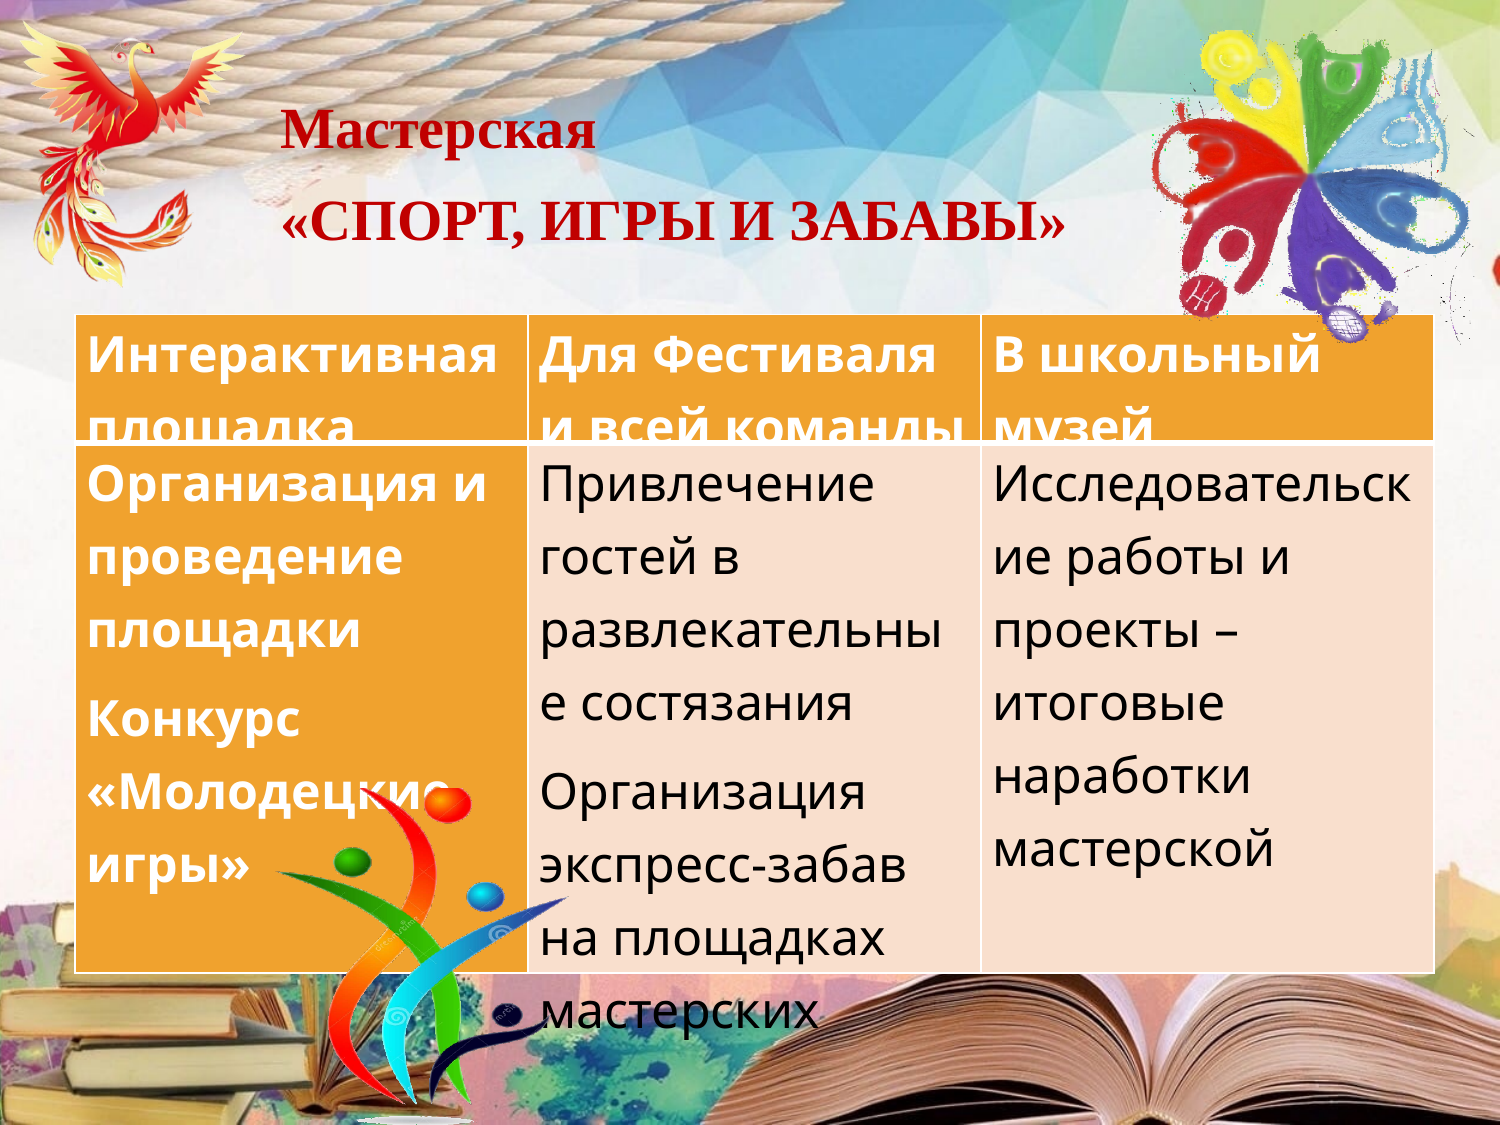

Мастерская
«СПОРТ, ИГРЫ И ЗАБАВЫ»
| Интерактивная площадка | Для Фестиваля и всей команды | В школьный музей |
| --- | --- | --- |
| Организация и проведение площадки Конкурс «Молодецкие игры» | Привлечение гостей в развлекательные состязания Организация экспресс-забав на площадках мастерских | Исследовательские работы и проекты – итоговые наработки мастерской |